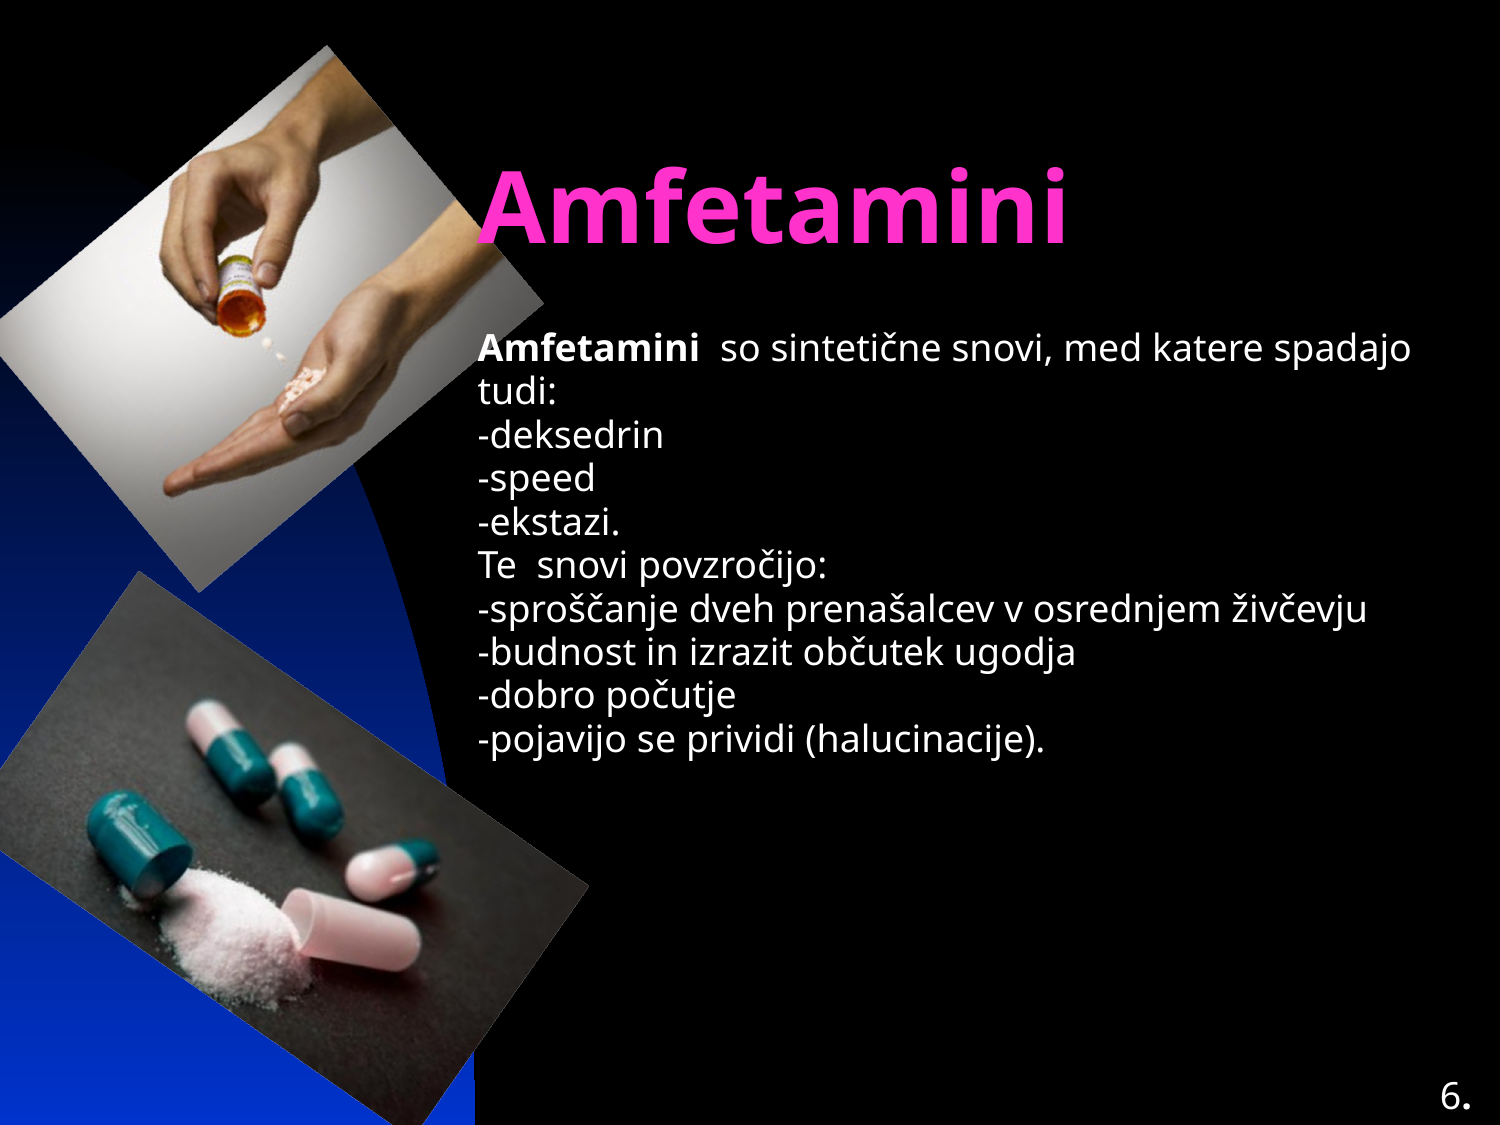

# Amfetamini
Amfetamini so sintetične snovi, med katere spadajo
tudi:
-deksedrin
-speed
-ekstazi.
Te snovi povzročijo:
-sproščanje dveh prenašalcev v osrednjem živčevju
-budnost in izrazit občutek ugodja
-dobro počutje
-pojavijo se prividi (halucinacije).
6.